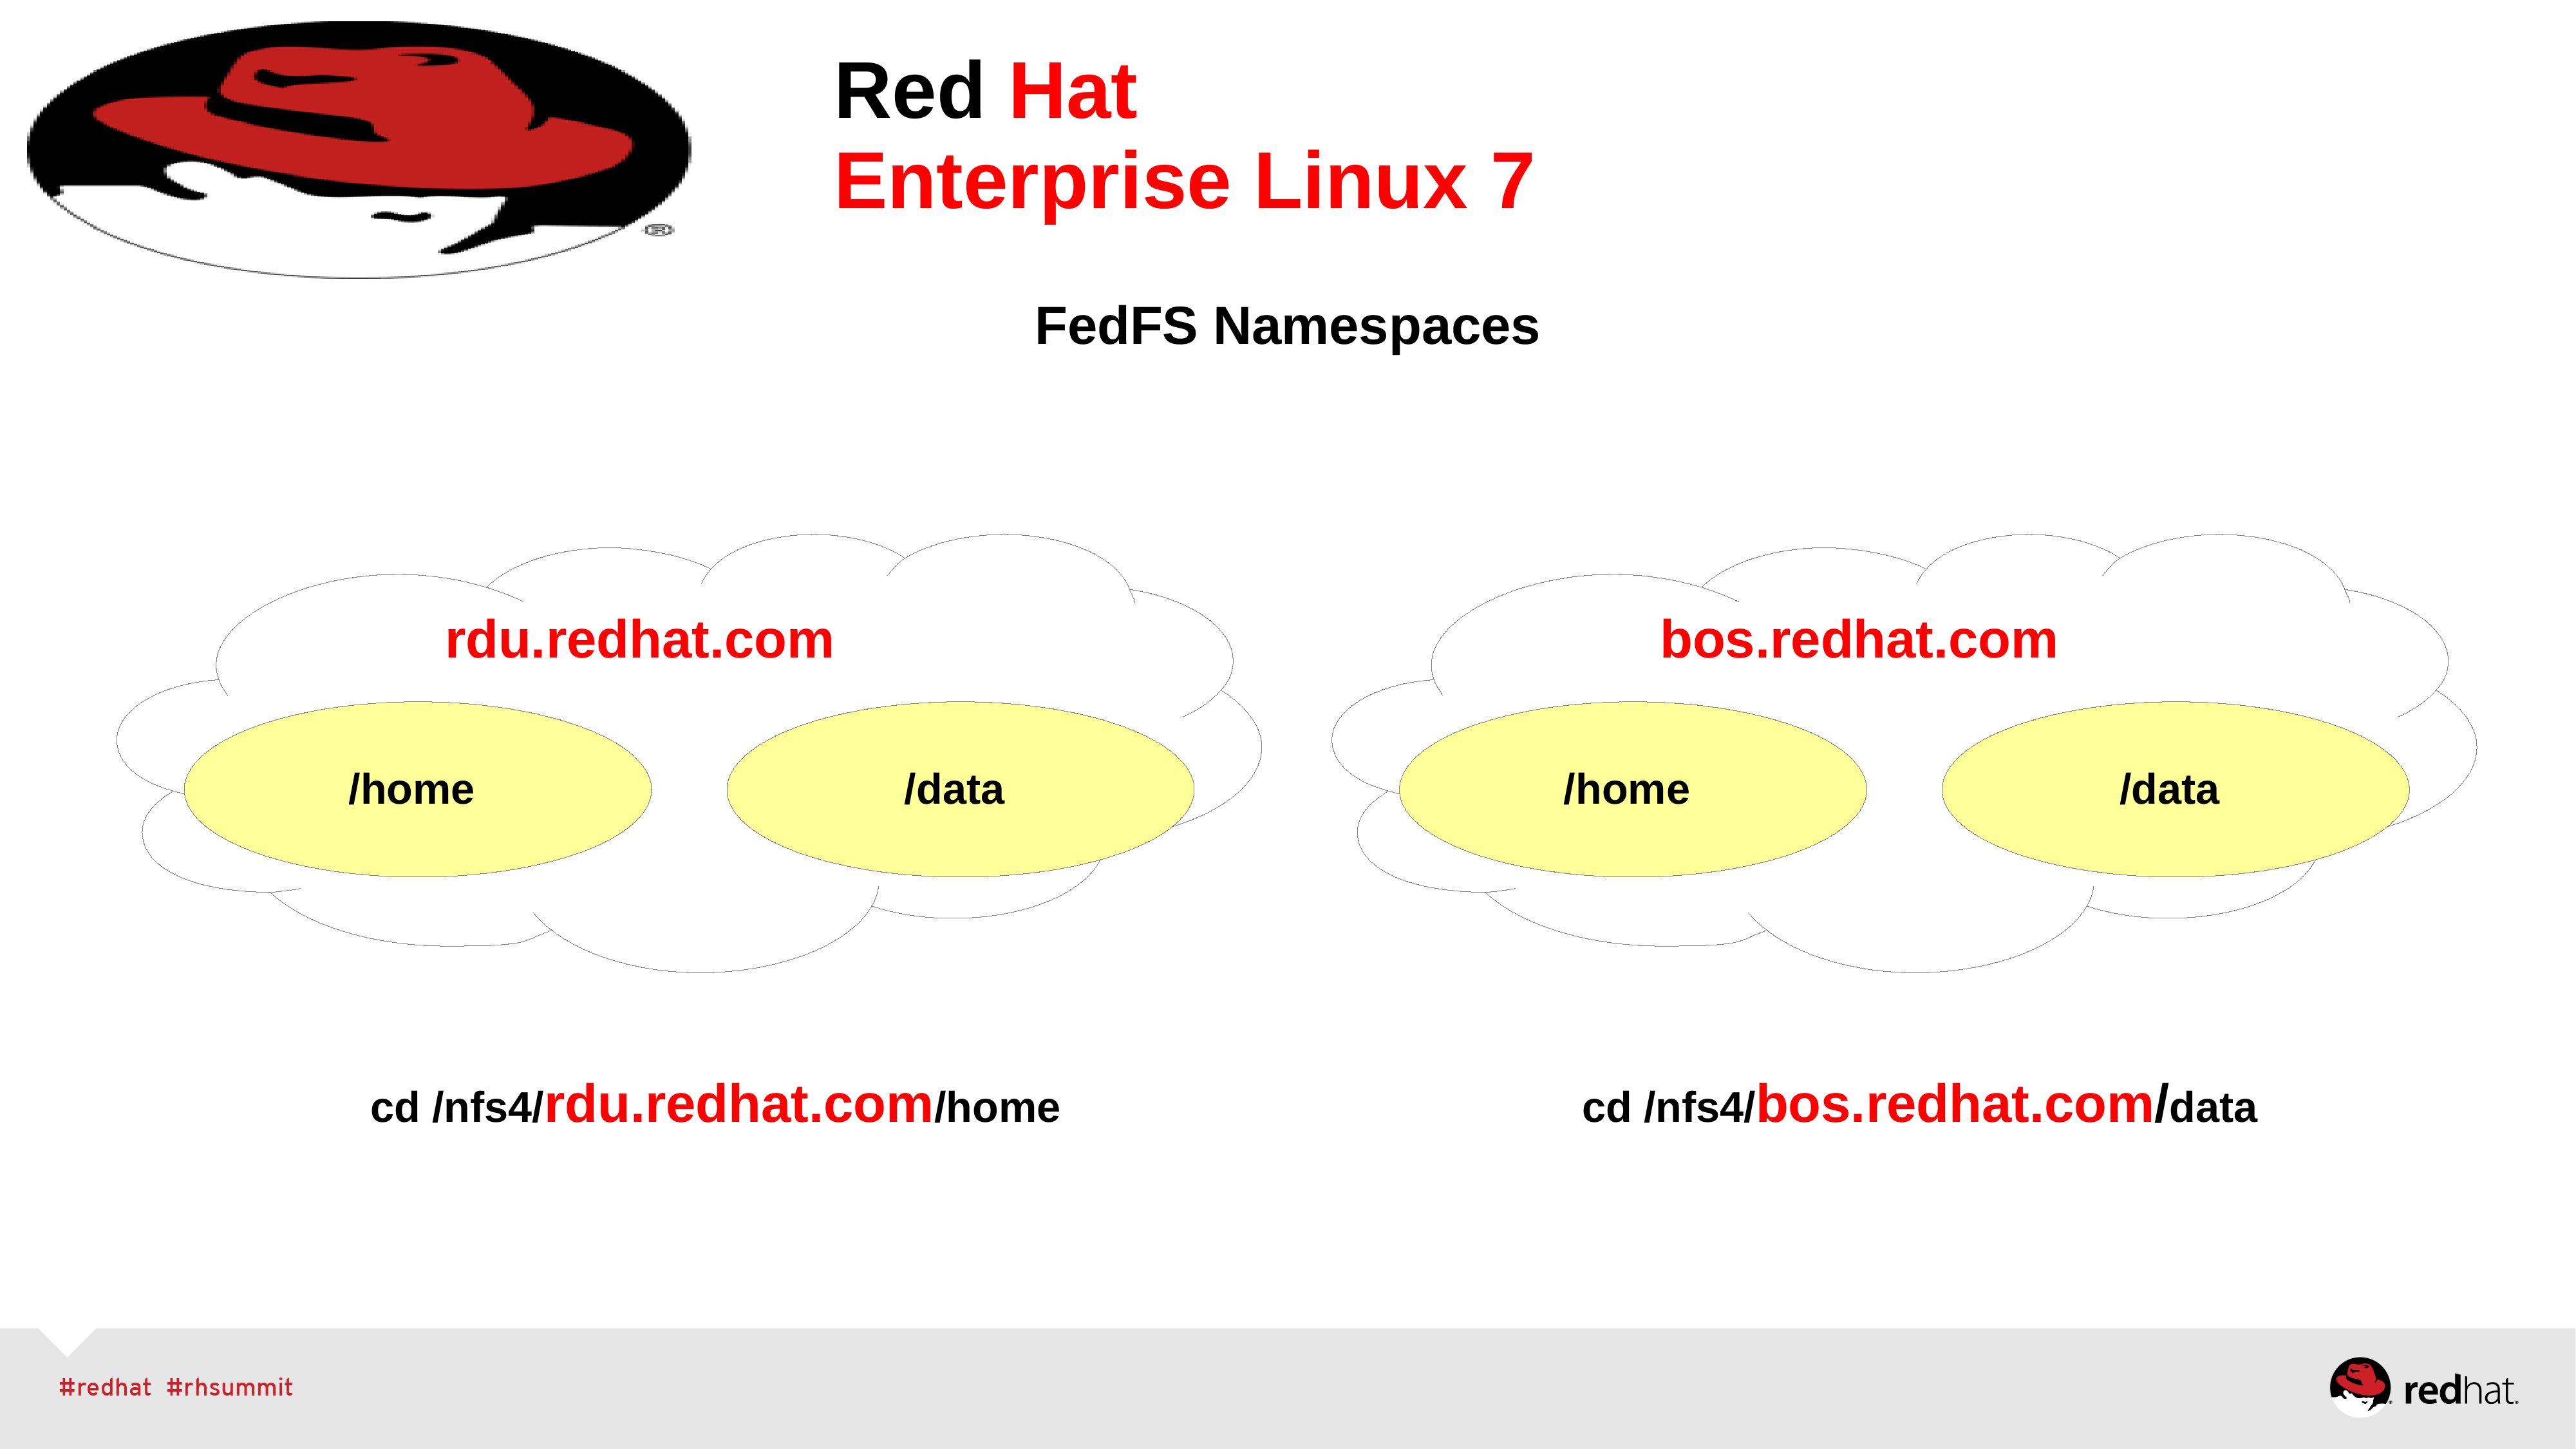

Red Hat
Enterprise Linux 7
FedFS Namespaces
rdu.redhat.com
/home
/data
bos.redhat.com
/home
/data
cd /nfs4/rdu.redhat.com/home
cd /nfs4/bos.redhat.com/data